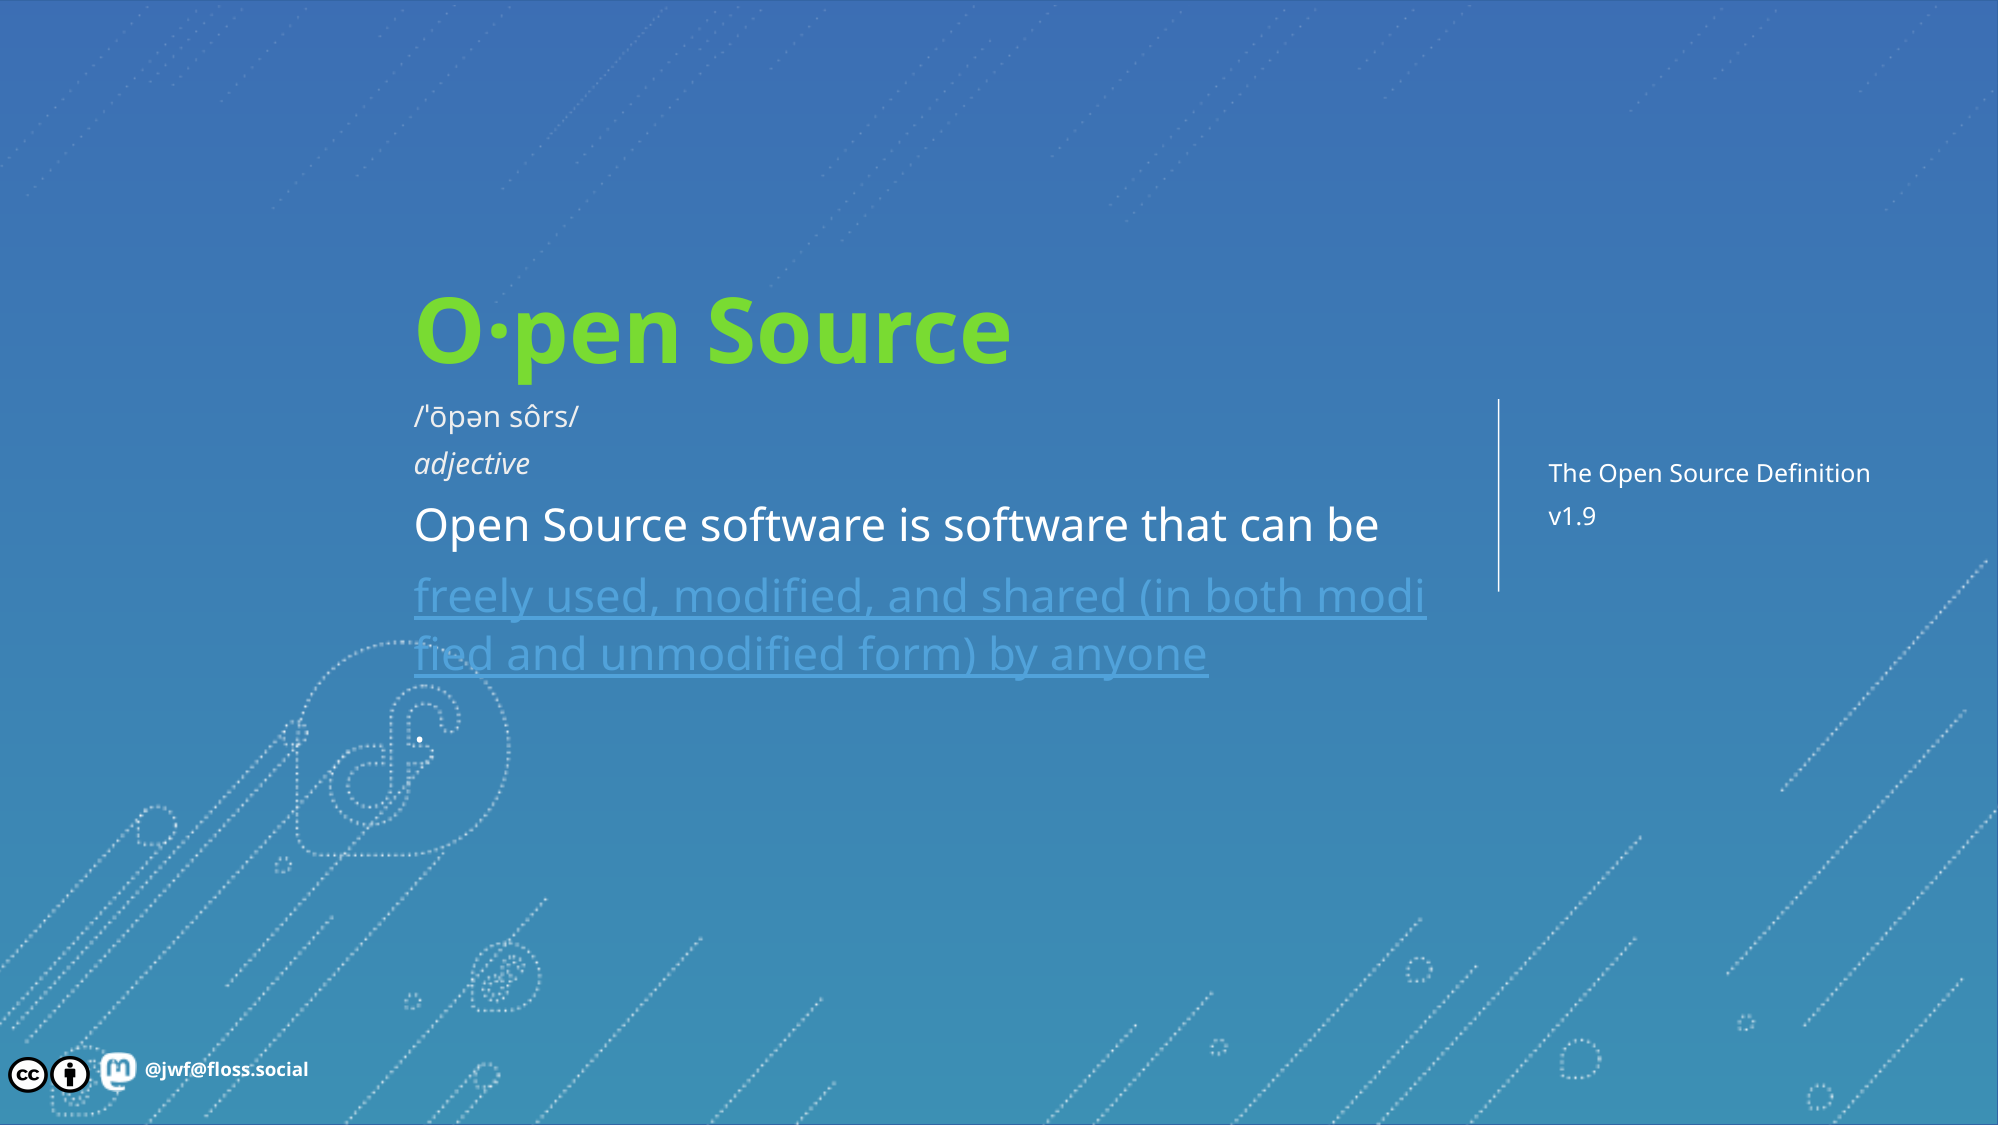

# O·pen Source /ˈōpən sôrs/ adjective Open Source software is software that can be freely used, modified, and shared (in both modified and unmodified form) by anyone.
The Open Source Definition
v1.9
@jwf@floss.social